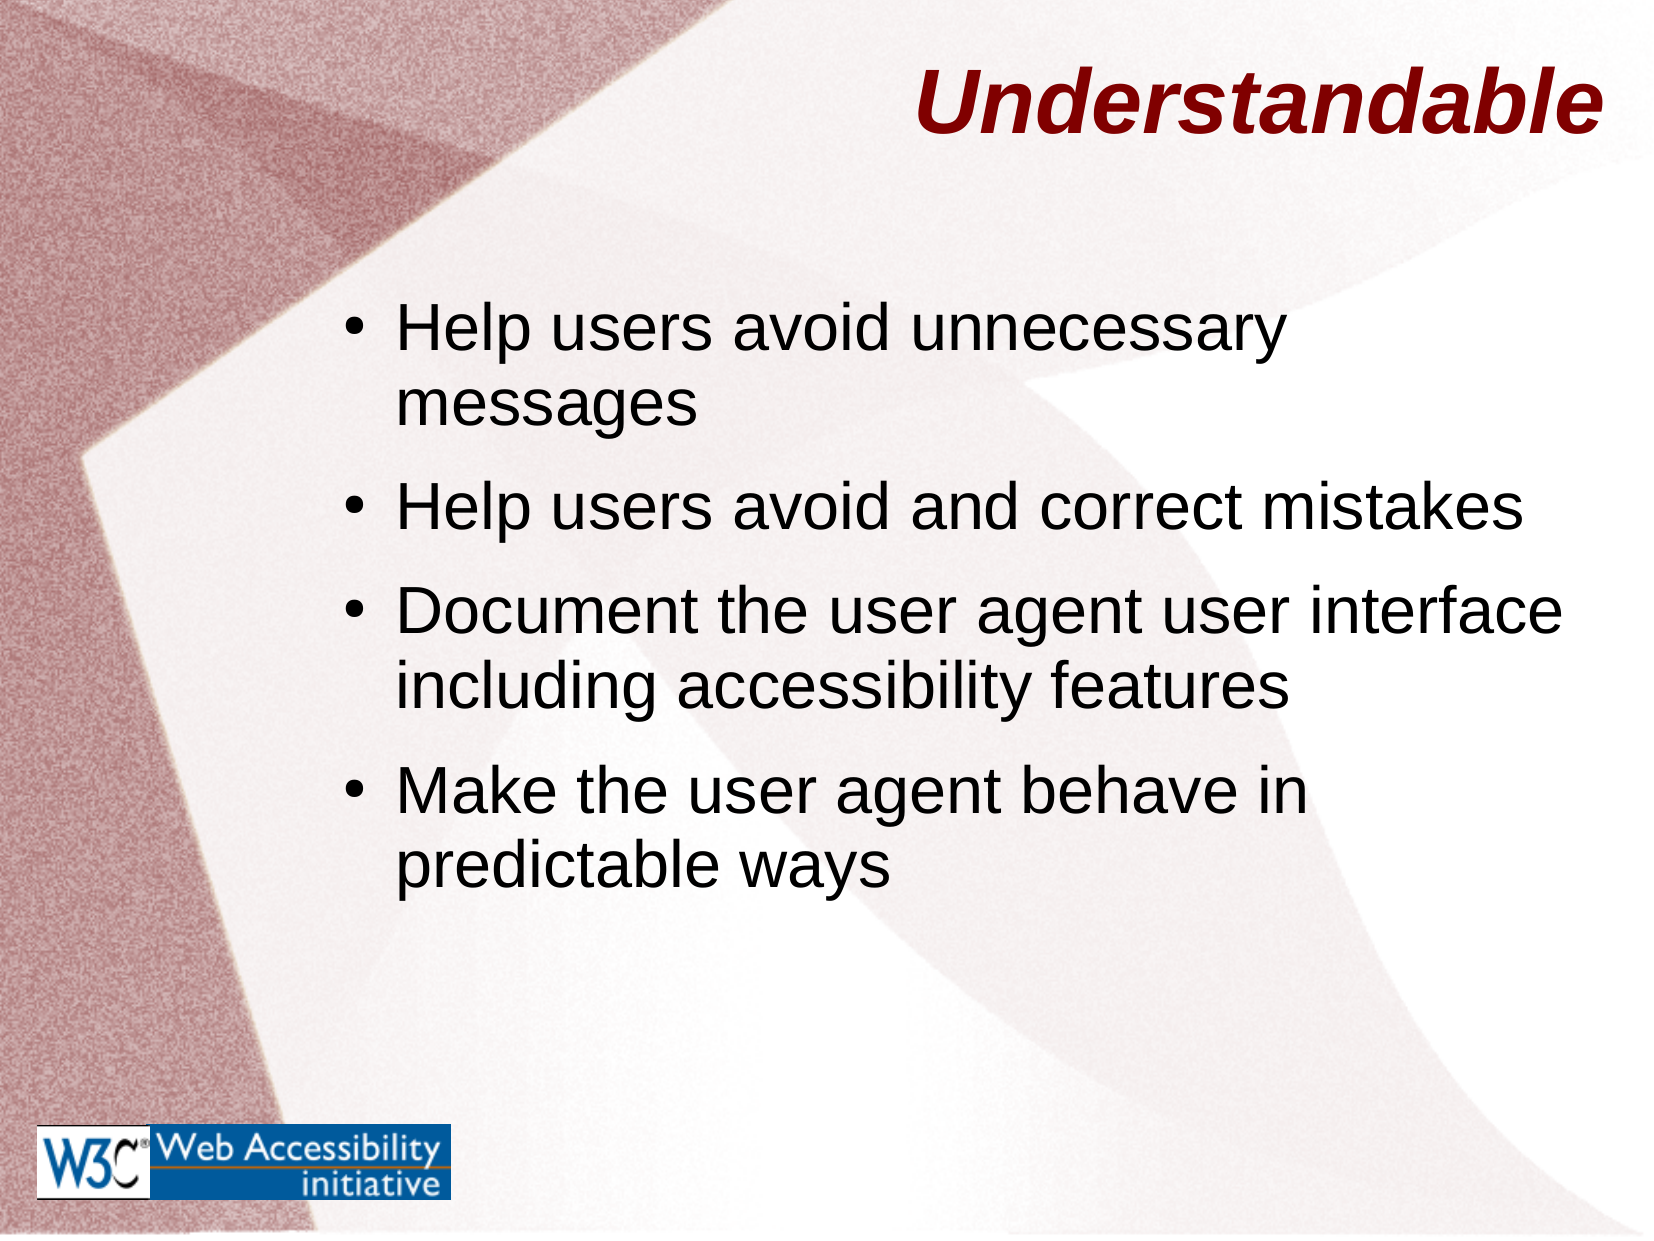

# Understandable
Help users avoid unnecessary messages
Help users avoid and correct mistakes
Document the user agent user interface including accessibility features
Make the user agent behave in predictable ways